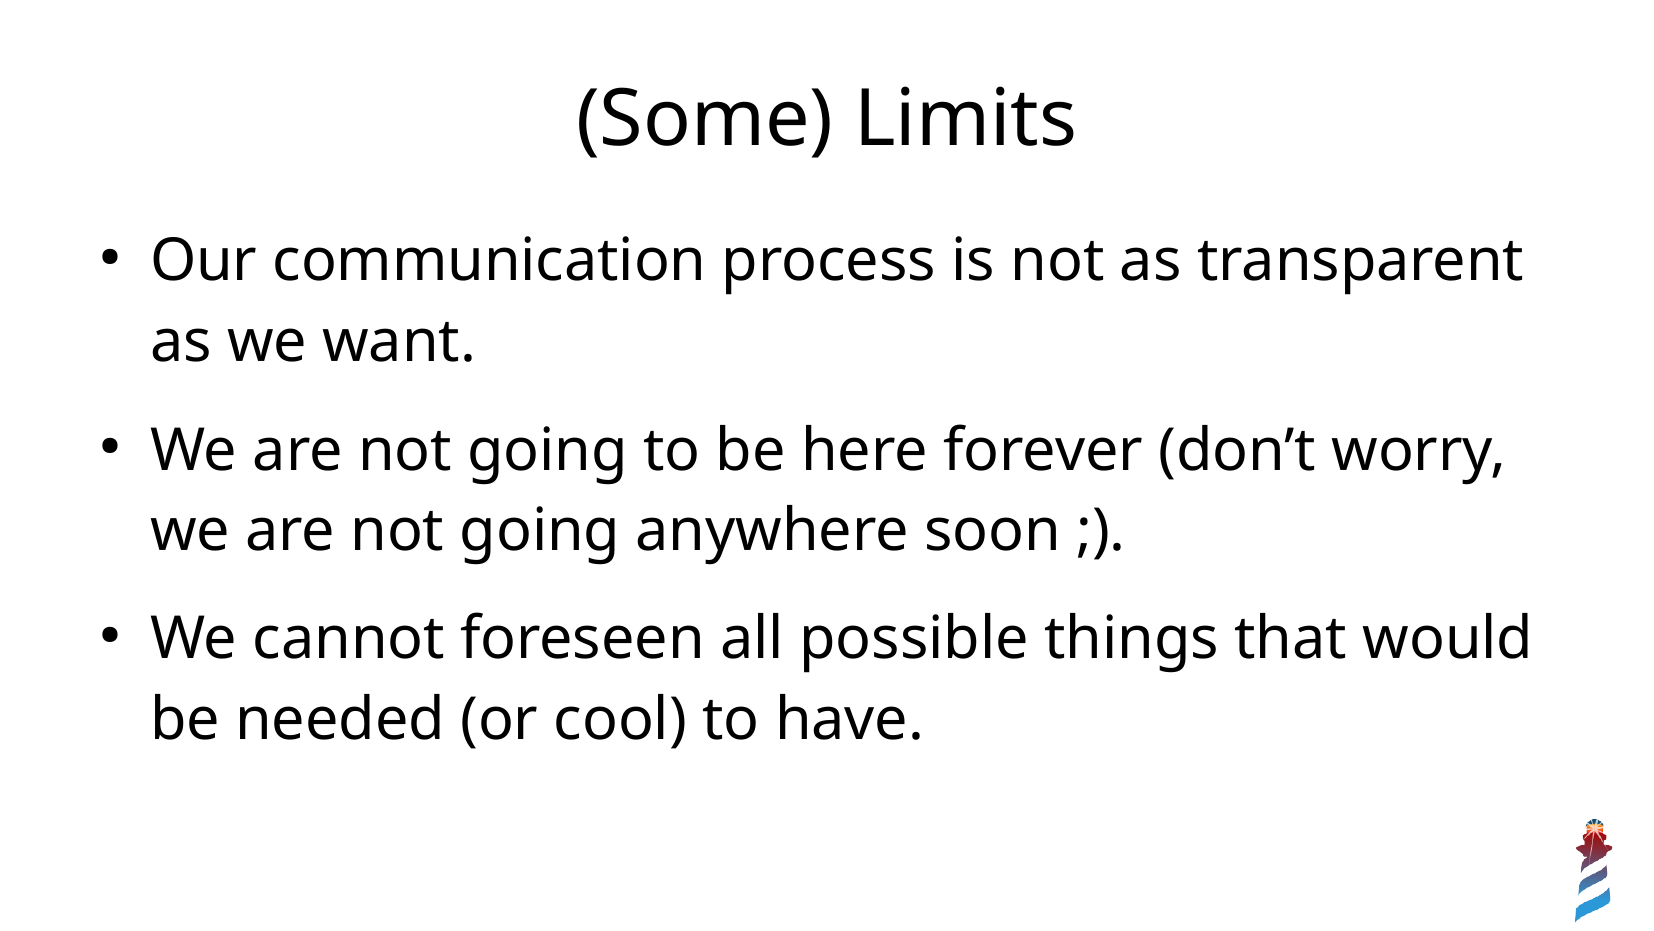

# (Some) Limits
Our communication process is not as transparent as we want.
We are not going to be here forever (don’t worry, we are not going anywhere soon ;).
We cannot foreseen all possible things that would be needed (or cool) to have.